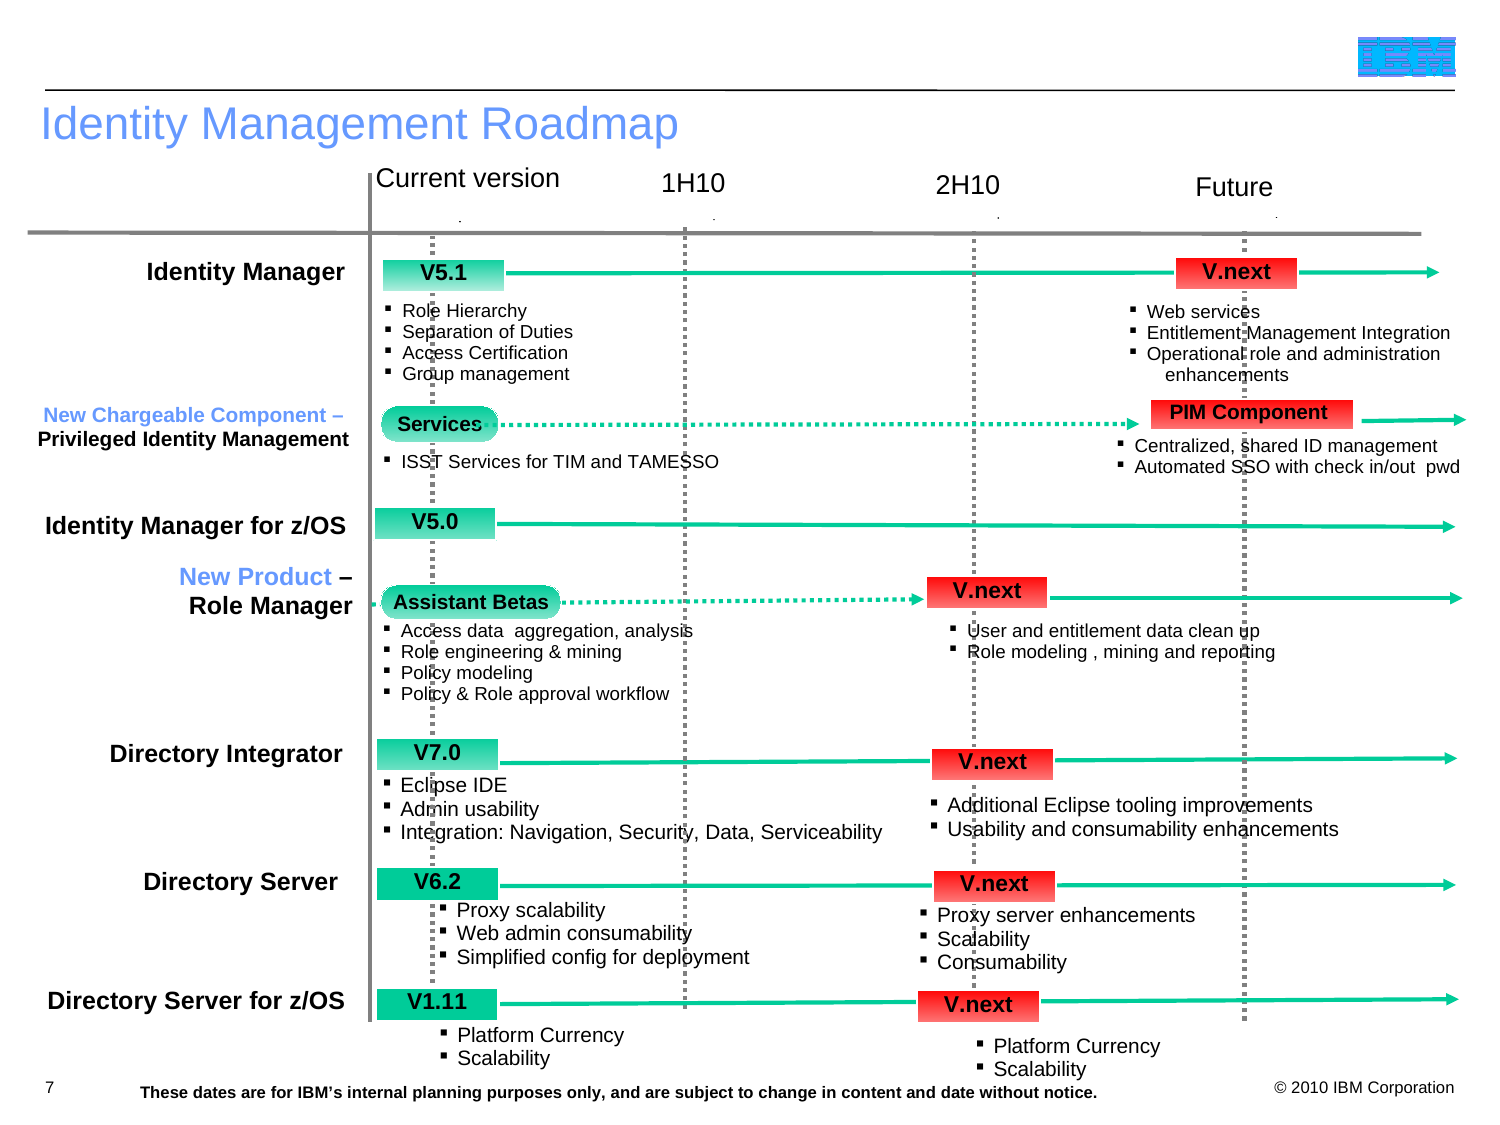

# Identity Management Roadmap
Current version
1H10
2H10
Future
Product
V.next
V5.1
Identity Manager
Role Hierarchy
Separation of Duties
Access Certification
Group management
Web services
Entitlement Management Integration
Operational role and administration enhancements
PIM Component
New Chargeable Component –
Privileged Identity Management
Services
Centralized, shared ID management
Automated SSO with check in/out pwd
ISST Services for TIM and TAMESSO
V5.0
V5.0
Identity Manager for z/OS
New Product –
 Role Manager
V.next
Assistant Betas
User and entitlement data clean up
Role modeling , mining and reporting
Access data aggregation, analysis
Role engineering & mining
Policy modeling
Policy & Role approval workflow
V7.0
Directory Integrator
V.next
Eclipse IDE
Admin usability
Integration: Navigation, Security, Data, Serviceability
Directory Integrator for z/OS
Additional Eclipse tooling improvements
Usability and consumability enhancements
V6.2
V.next
Directory Server
Proxy scalability
Web admin consumability
Simplified config for deployment
Proxy server enhancements
Scalability
Consumability
Directory Server for z/OS
V1.11
V.next
Platform Currency
Scalability
Platform Currency
Scalability
7
These dates are for IBM’s internal planning purposes only, and are subject to change in content and date without notice.